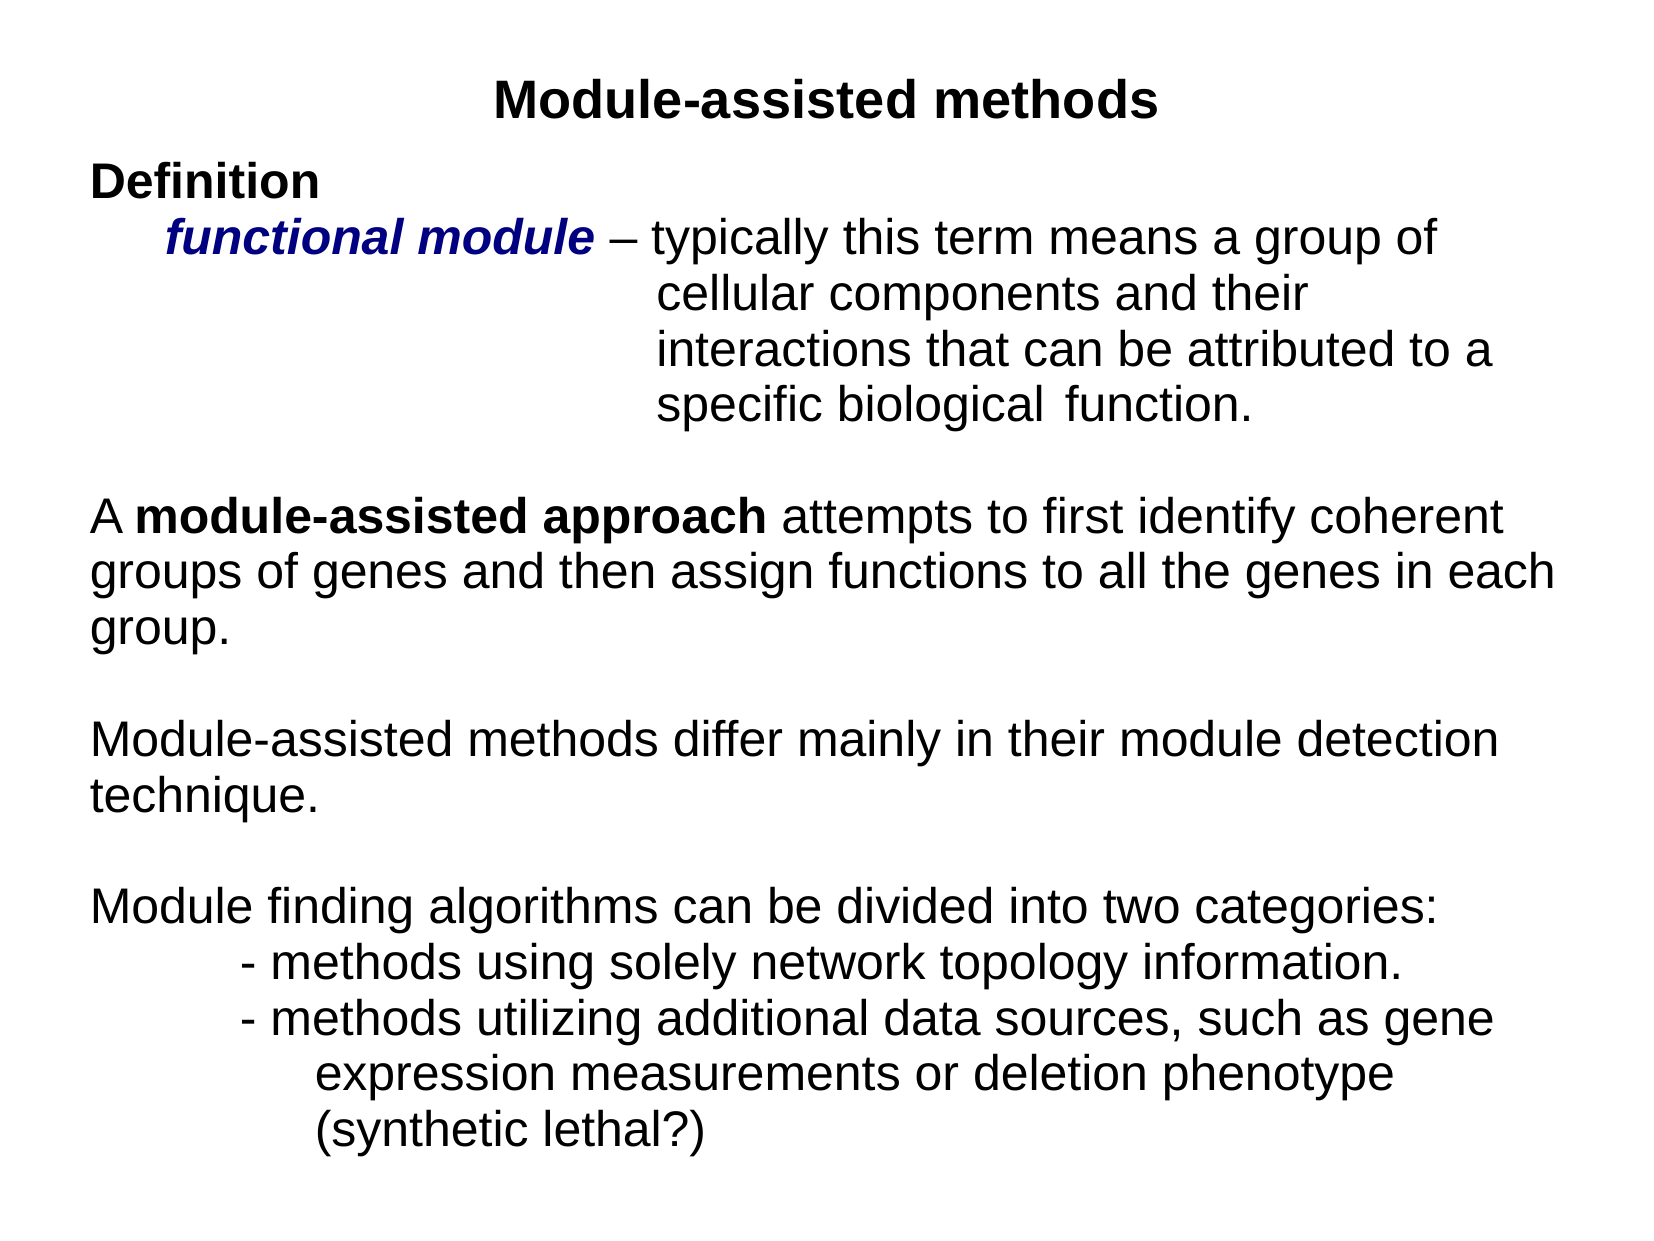

Module-assisted methods
Definition
	functional module – typically this term means a group of 								 cellular components and their 										 interactions that can be attributed to a 								 specific biological	function.
A module-assisted approach attempts to first identify coherent groups of genes and then assign functions to all the genes in each group.
Module-assisted methods differ mainly in their module detection technique.
Module finding algorithms can be divided into two categories:
		- methods using solely network topology information.
		- methods utilizing additional data sources, such as gene 				expression measurements or deletion phenotype 					(synthetic lethal?)